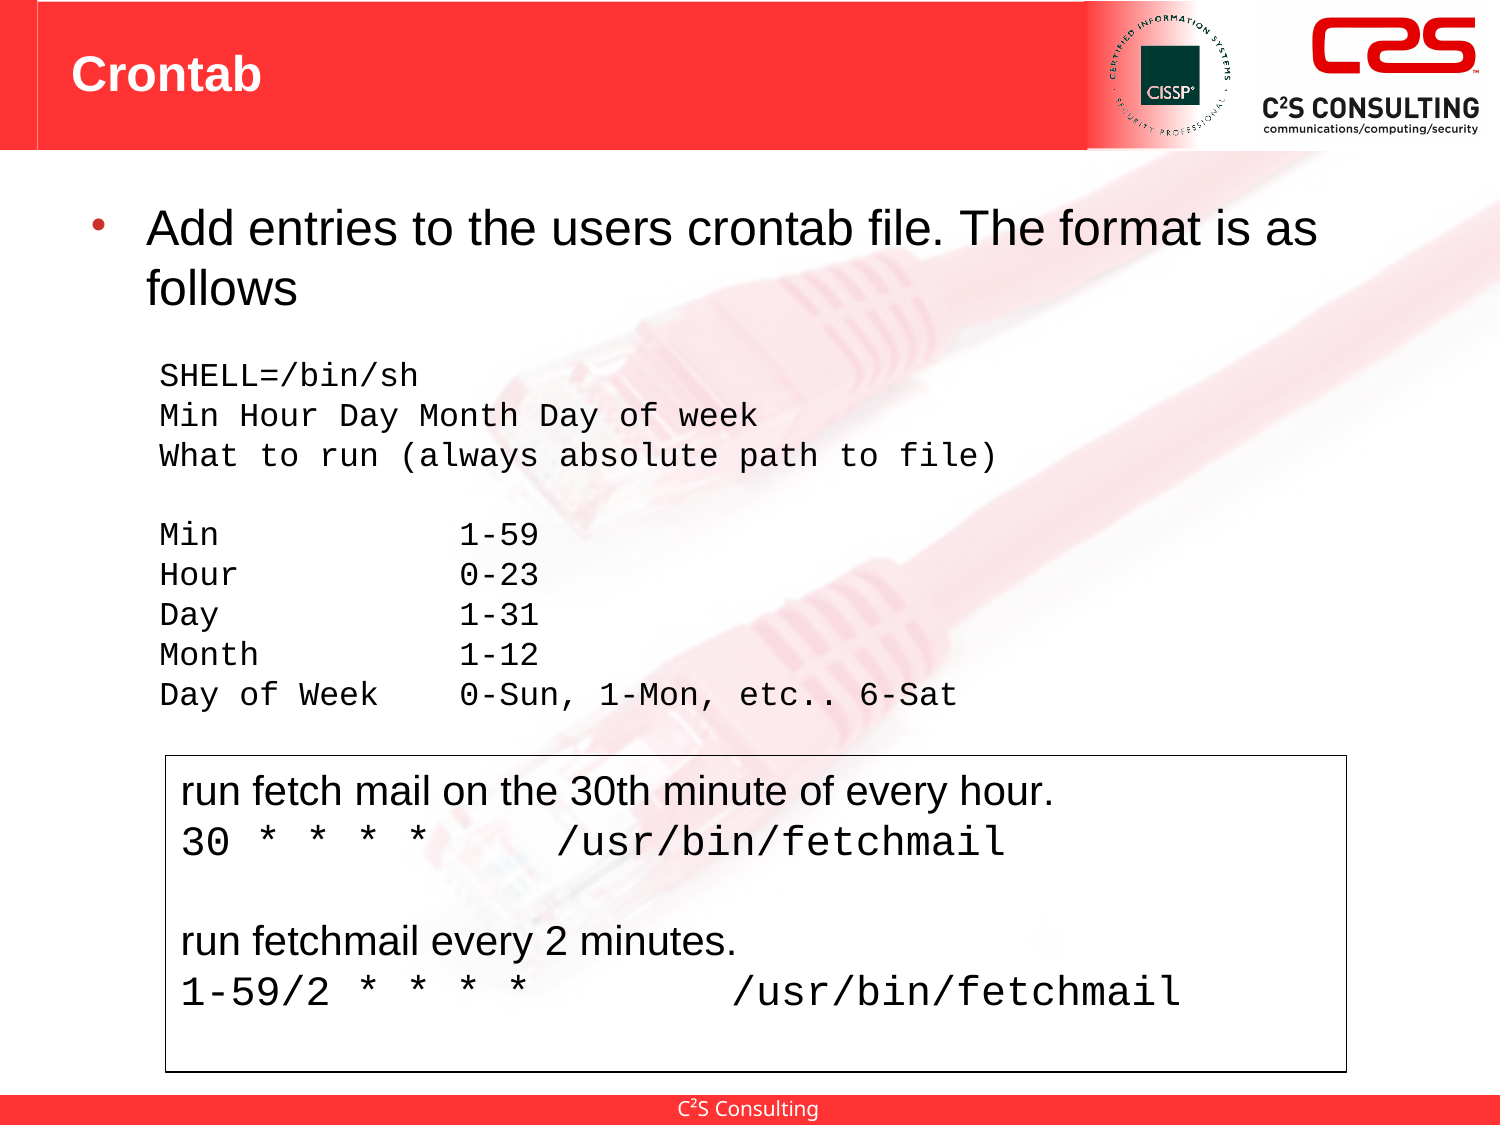

Crontab
# Add entries to the users crontab file. The format is as follows
SHELL=/bin/sh
Min Hour Day Month Day of week
What to run (always absolute path to file)
Min 		1-59
Hour		0-23
Day		1-31
Month		1-12
Day of Week	0-Sun, 1-Mon, etc.. 6-Sat
run fetch mail on the 30th minute of every hour.
30 * * * *	 /usr/bin/fetchmail
run fetchmail every 2 minutes.
1-59/2 * * * * /usr/bin/fetchmail